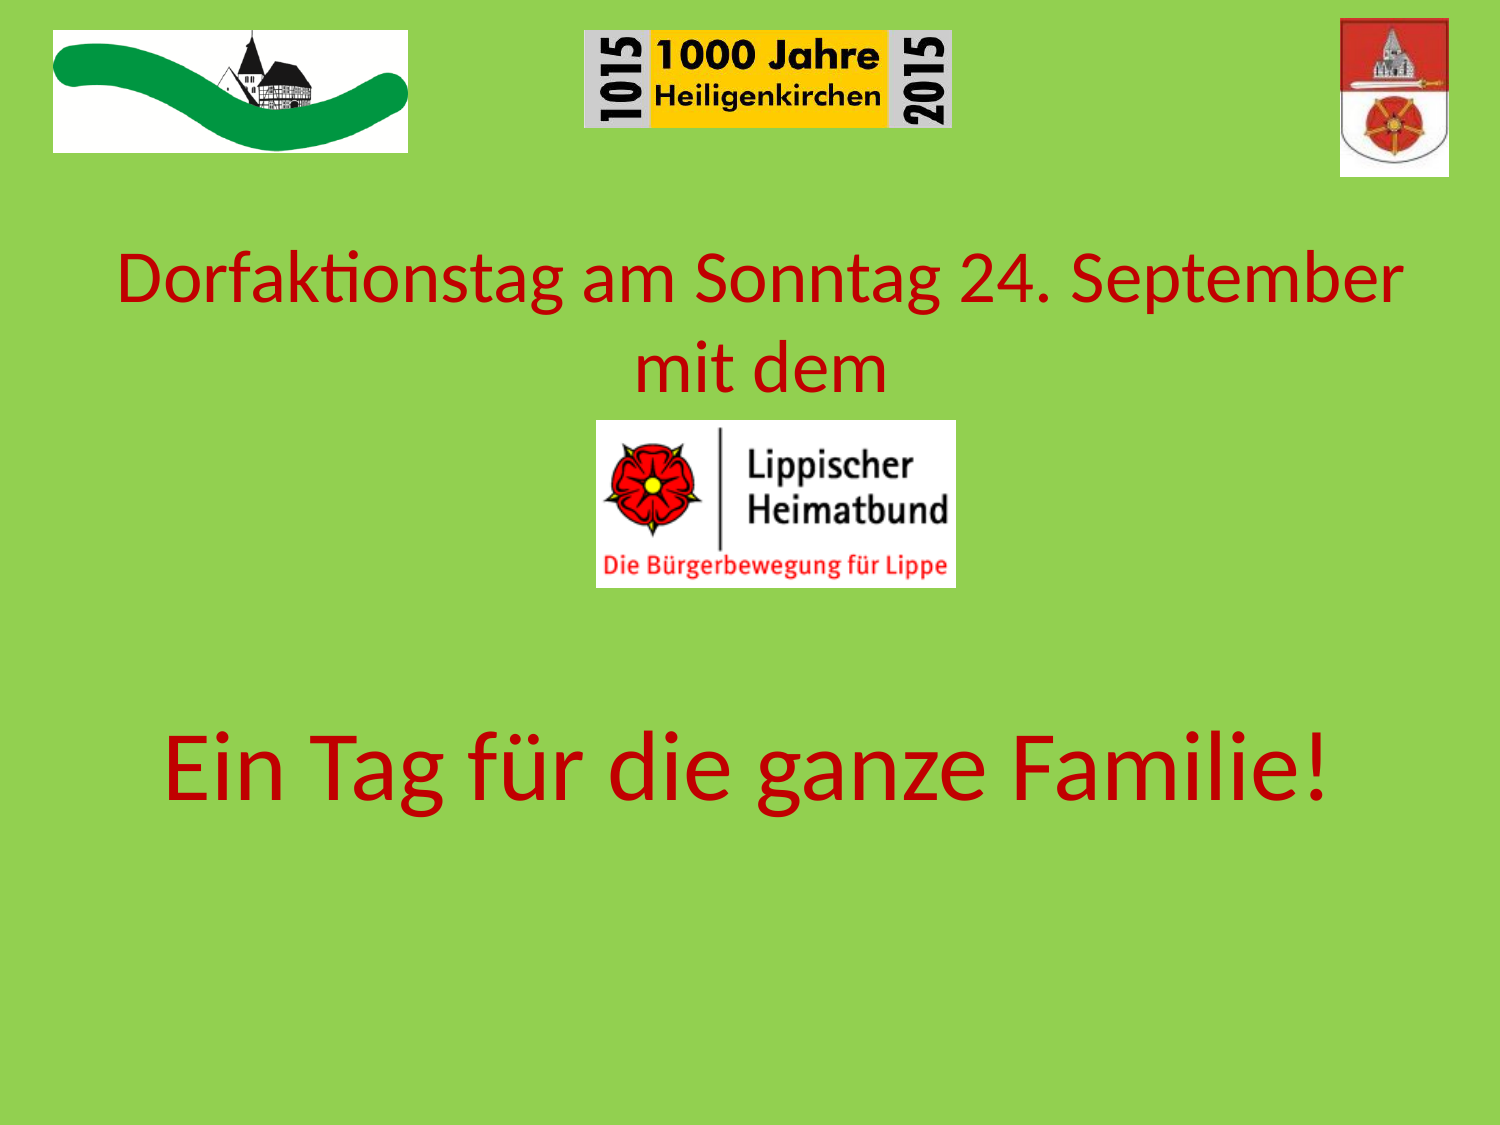

Dorfaktionstag am Sonntag 24. September mit dem
Ein Tag für die ganze Familie!